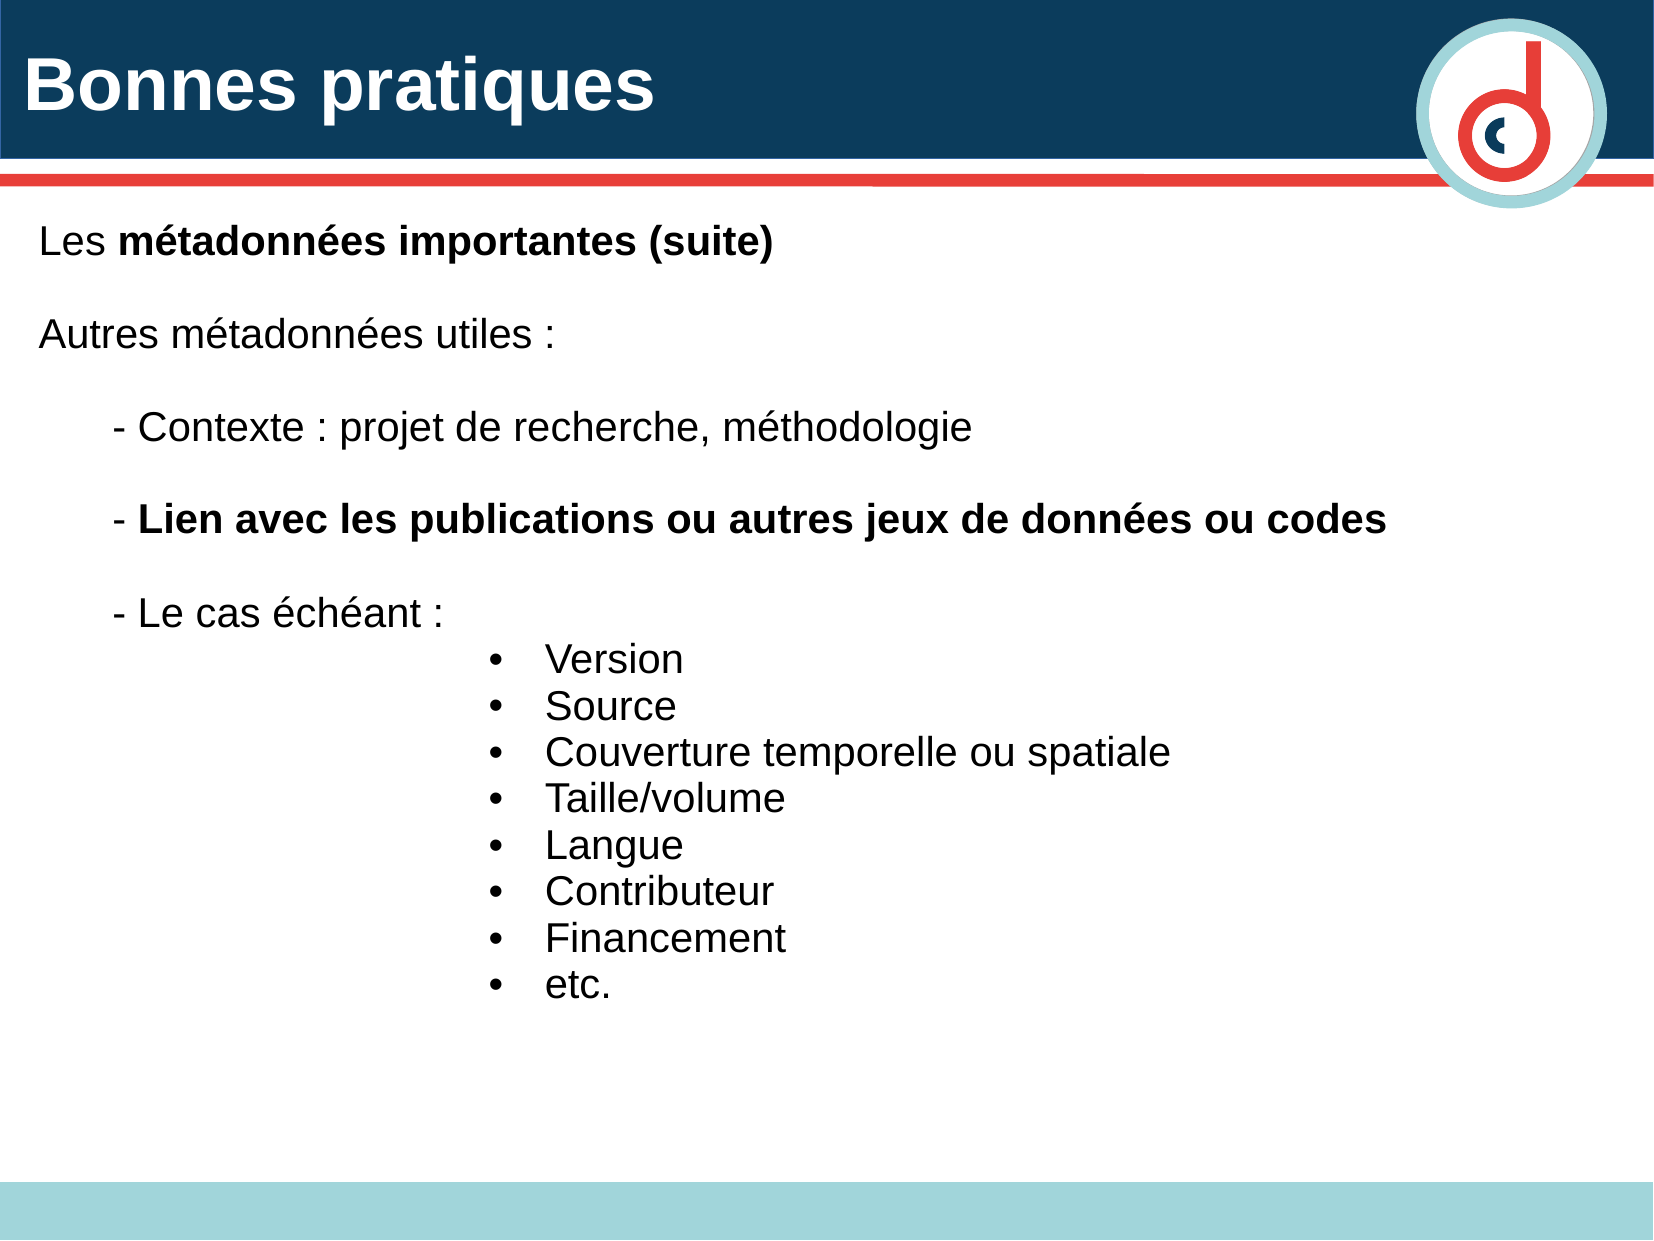

# Bonnes pratiques
Les métadonnées importantes (suite)
Autres métadonnées utiles :
	- Contexte : projet de recherche, méthodologie
	- Lien avec les publications ou autres jeux de données ou codes
	- Le cas échéant :
Version
Source
Couverture temporelle ou spatiale
Taille/volume
Langue
Contributeur
Financement
etc.